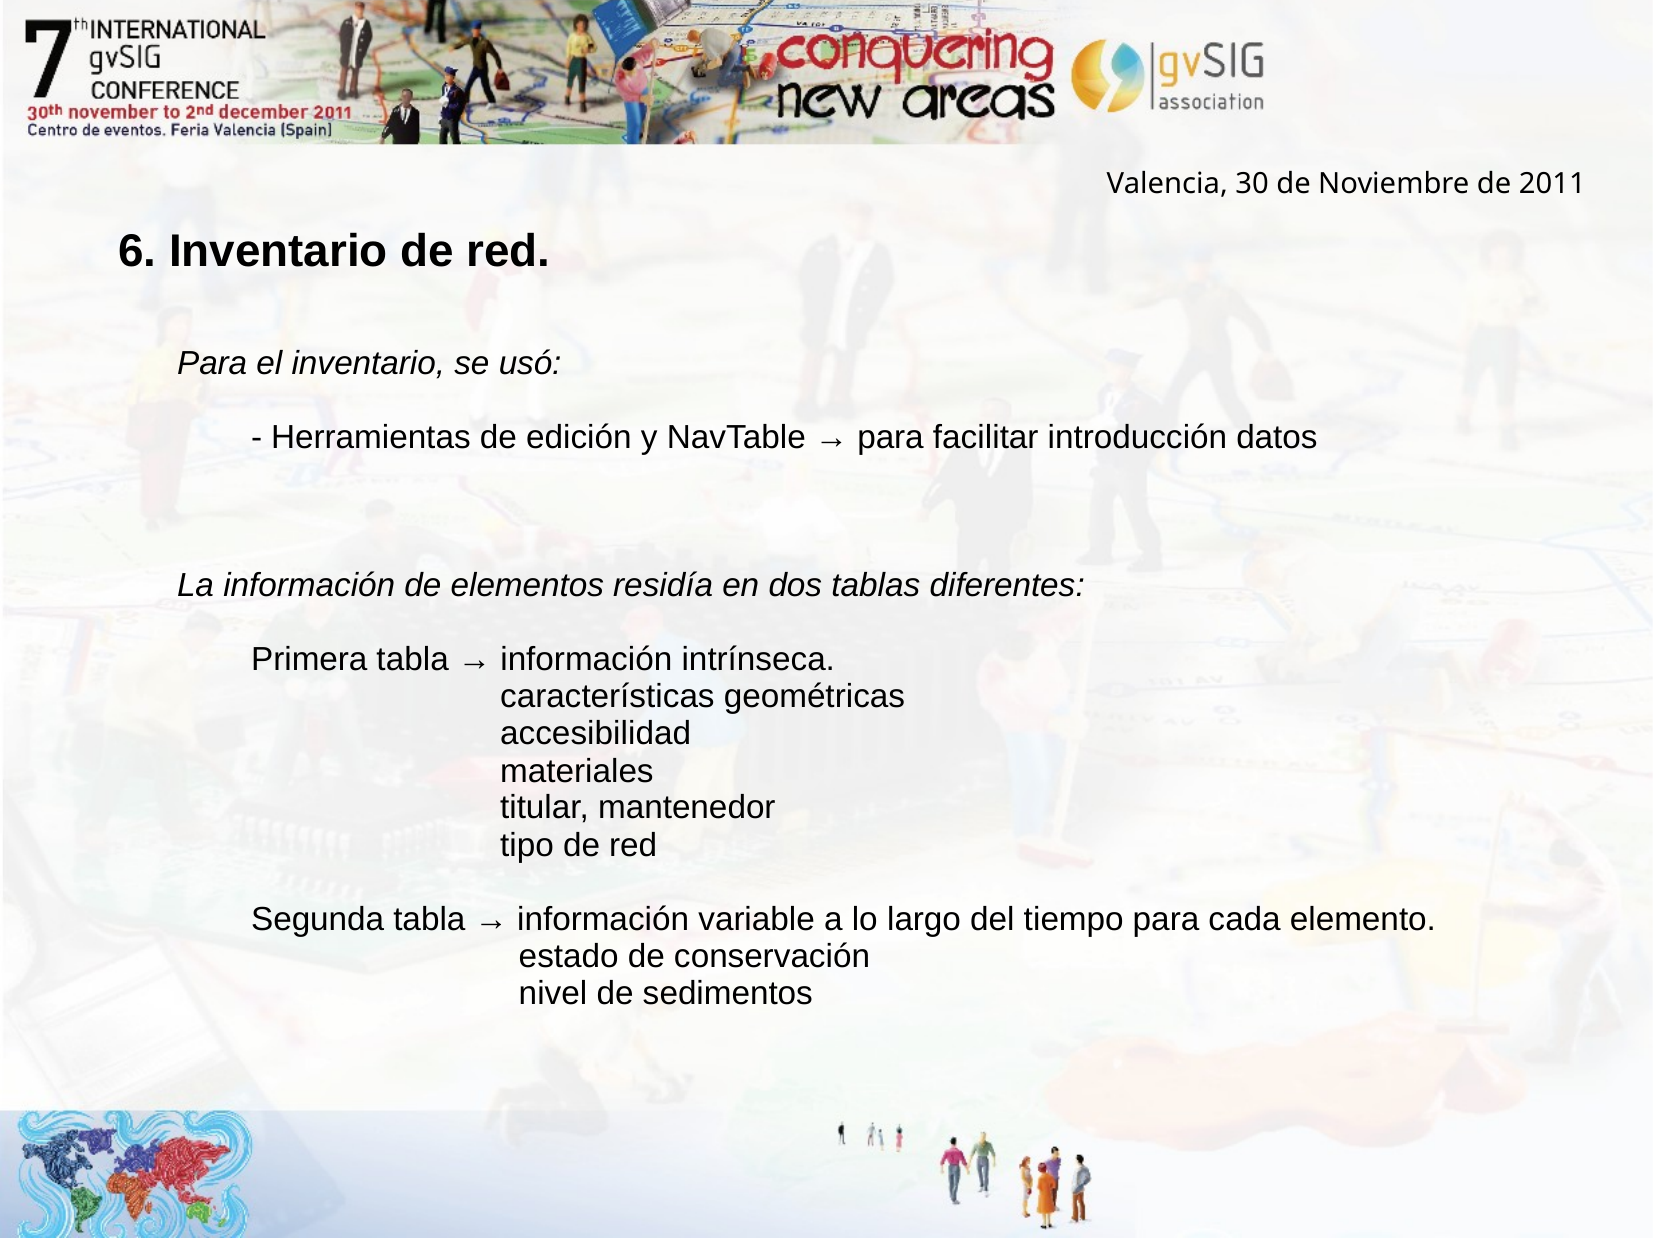

# Valencia, 30 de Noviembre de 2011
6. Inventario de red.
Para el inventario, se usó:
	- Herramientas de edición y NavTable → para facilitar introducción datos
La información de elementos residía en dos tablas diferentes:
	Primera tabla → información intrínseca.
				 características geométricas
				 accesibilidad
				 materiales
				 titular, mantenedor
				 tipo de red
	Segunda tabla → información variable a lo largo del tiempo para cada elemento.
				 estado de conservación
				 nivel de sedimentos